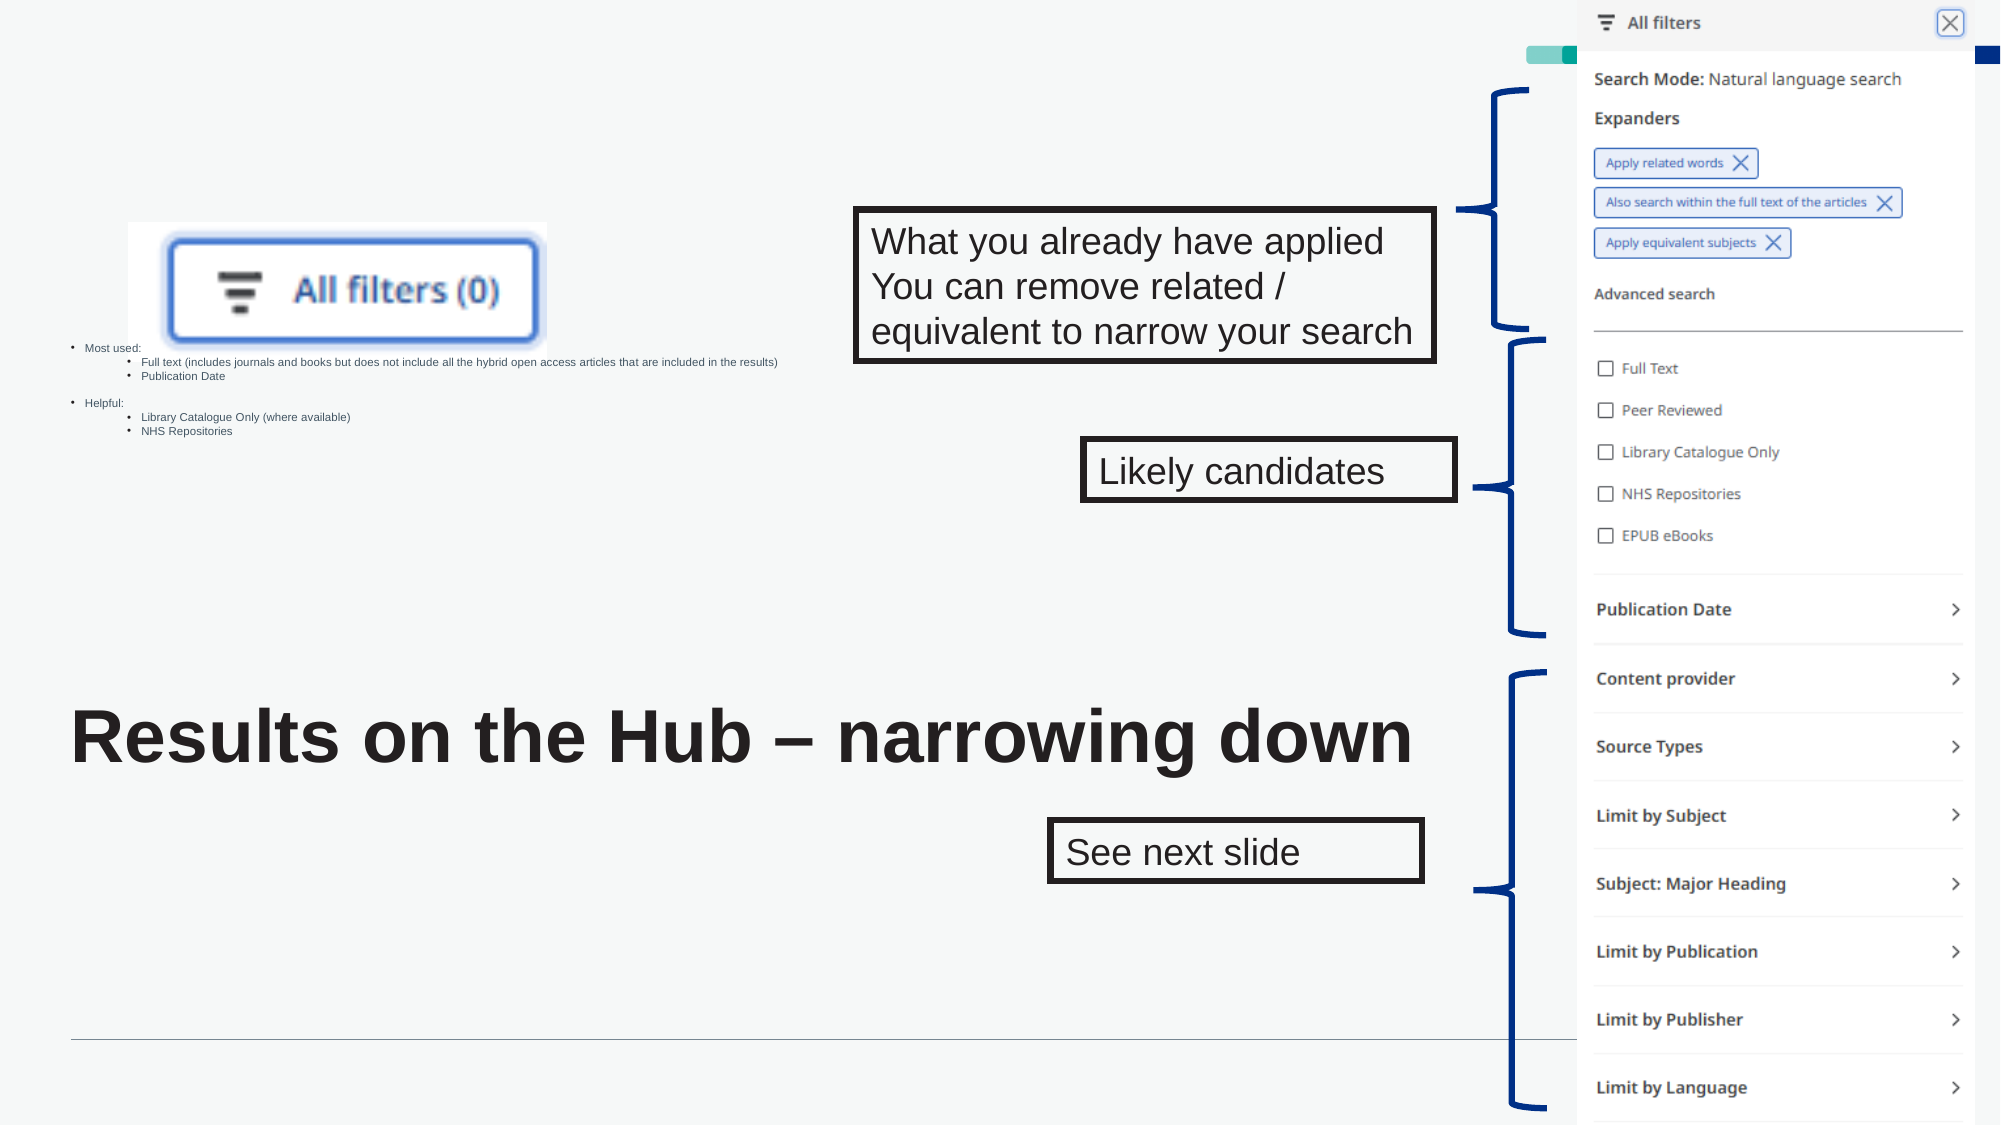

What you already have applied
You can remove related / equivalent to narrow your search
Most used:
Full text (includes journals and books but does not include all the hybrid open access articles that are included in the results)
Publication Date
Helpful:
Library Catalogue Only (where available)
NHS Repositories
Likely candidates
# Results on the Hub – narrowing down
See next slide